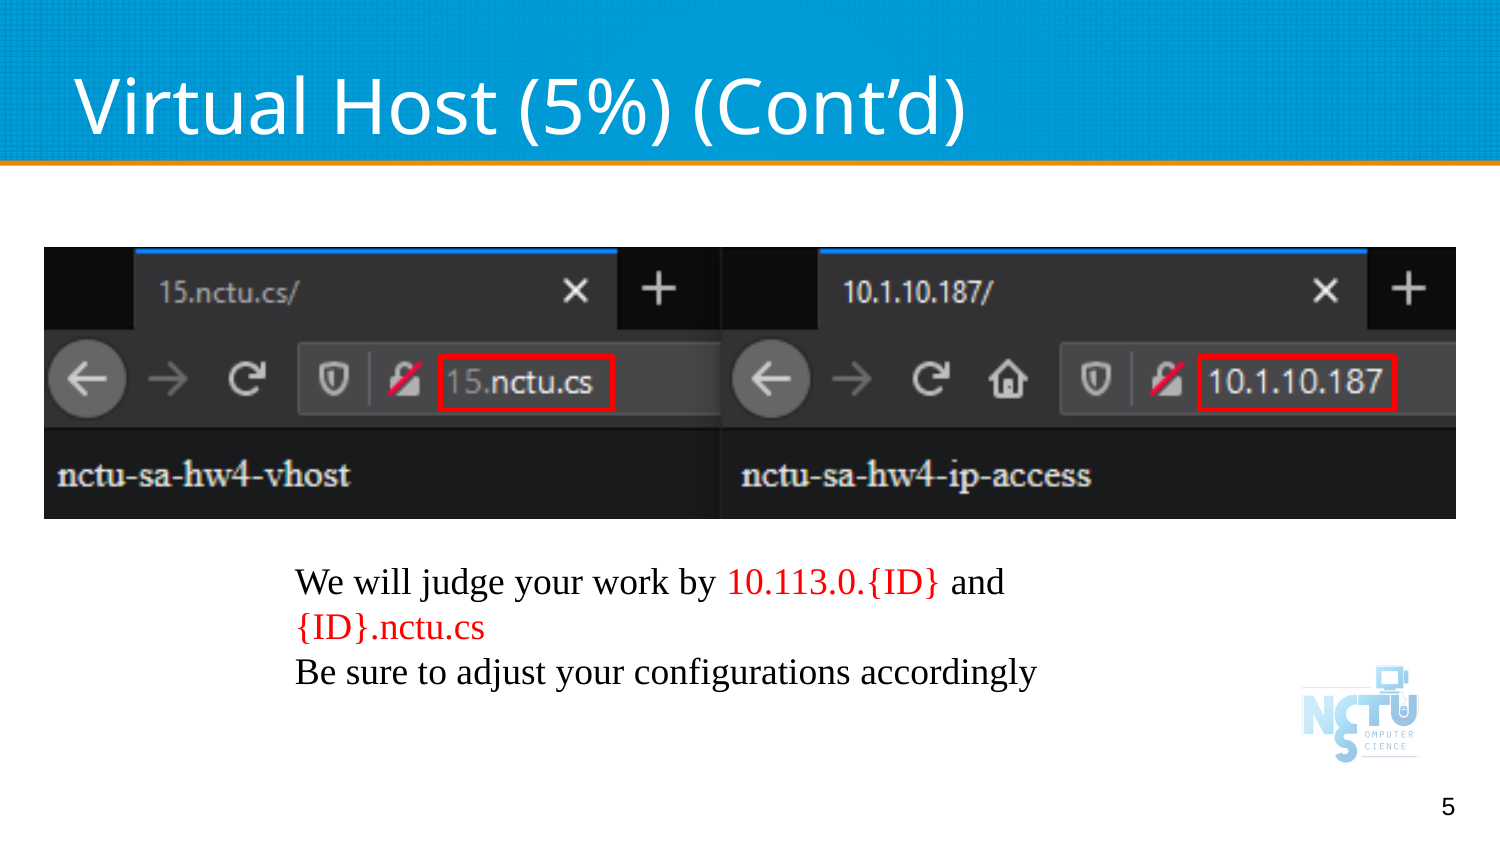

# Virtual Host (5%) (Cont’d)
We will judge your work by 10.113.0.{ID} and {ID}.nctu.cs
Be sure to adjust your configurations accordingly